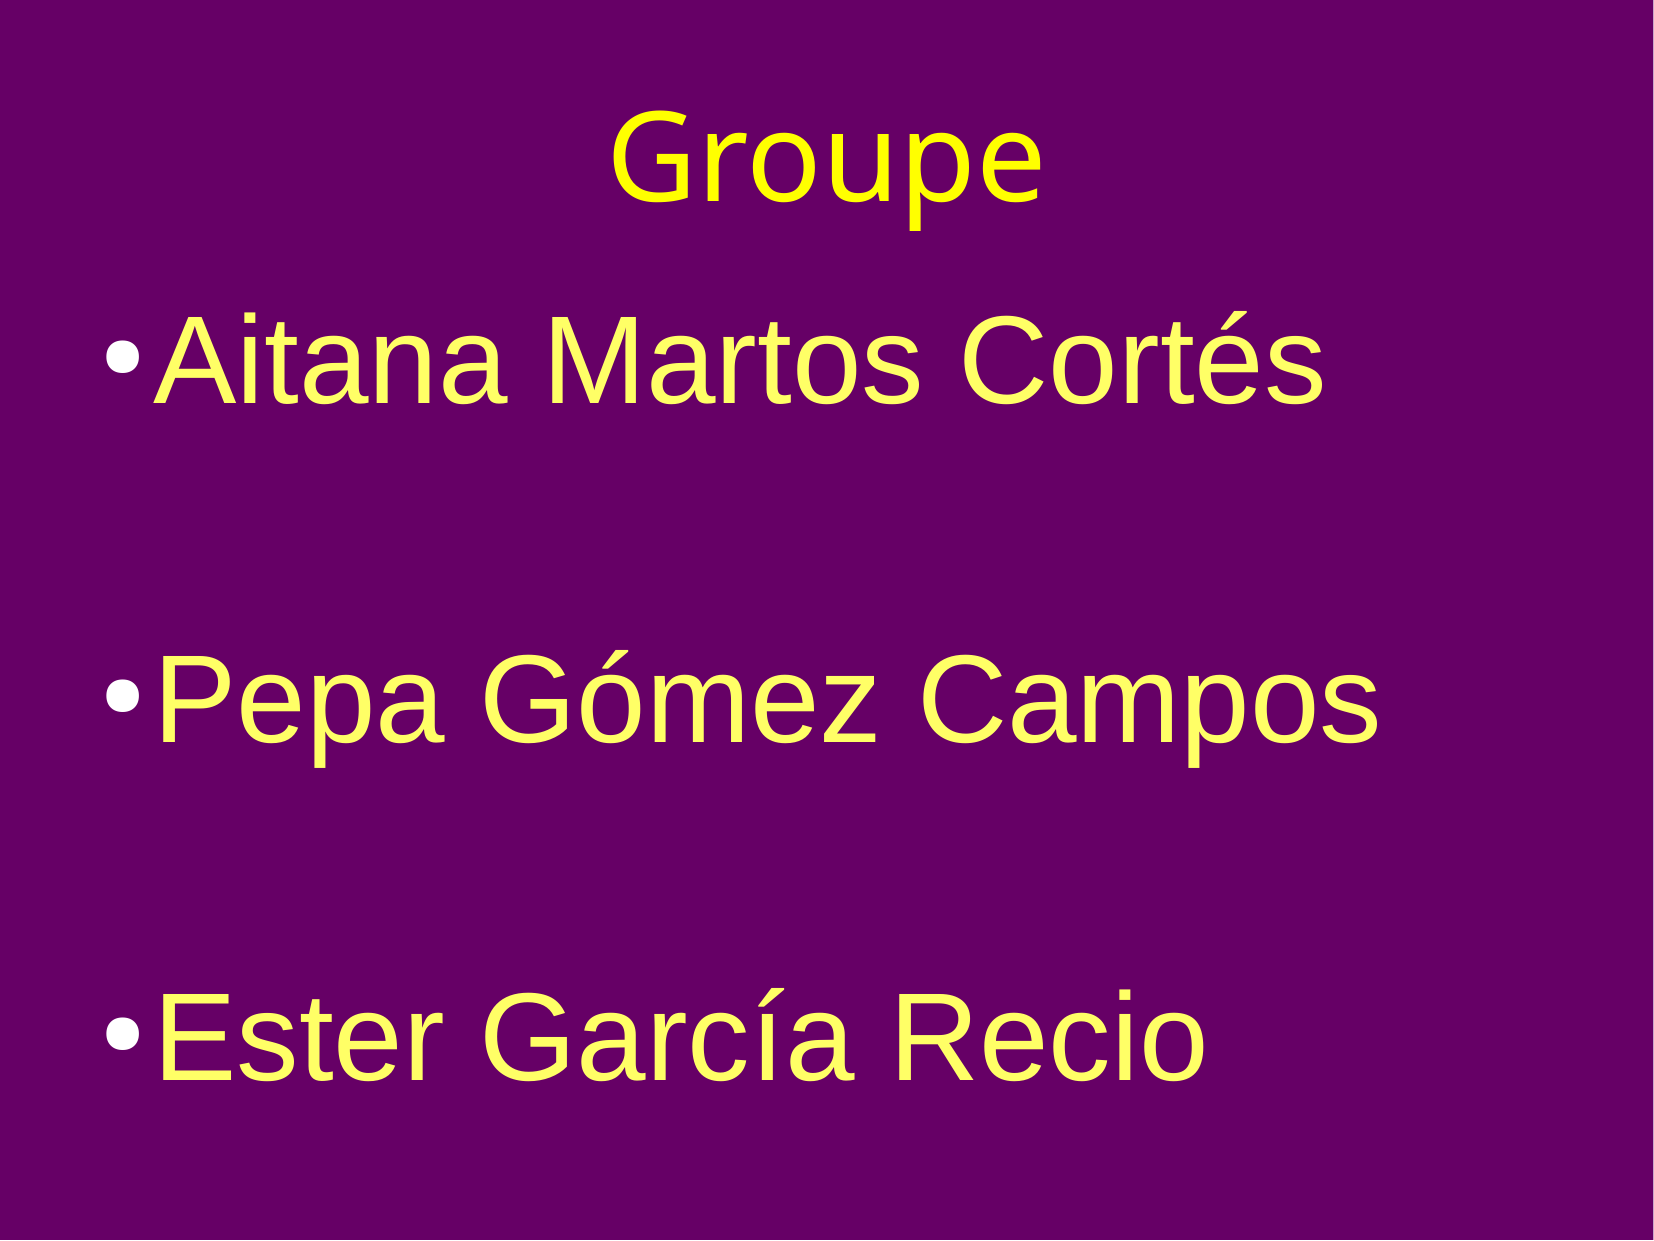

# Groupe
Aitana Martos Cortés
Pepa Gómez Campos
Ester García Recio